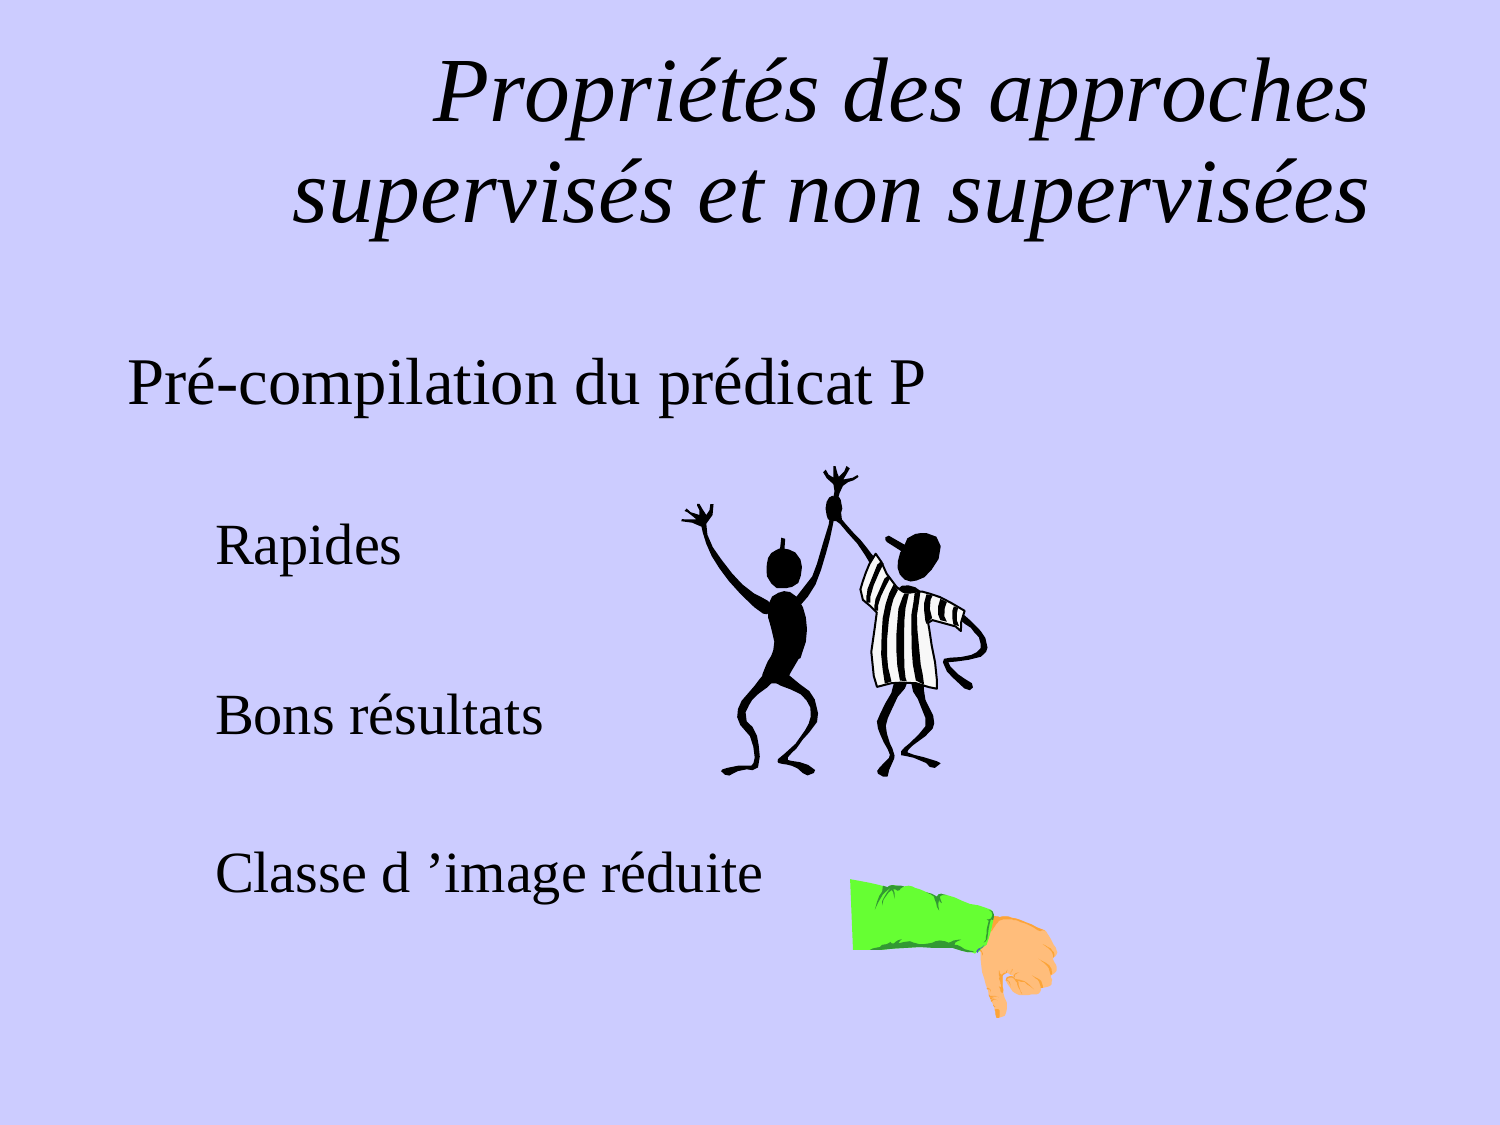

# Propriétés des approches supervisés et non supervisées
Pré-compilation du prédicat P
Rapides
Bons résultats
Classe d ’image réduite